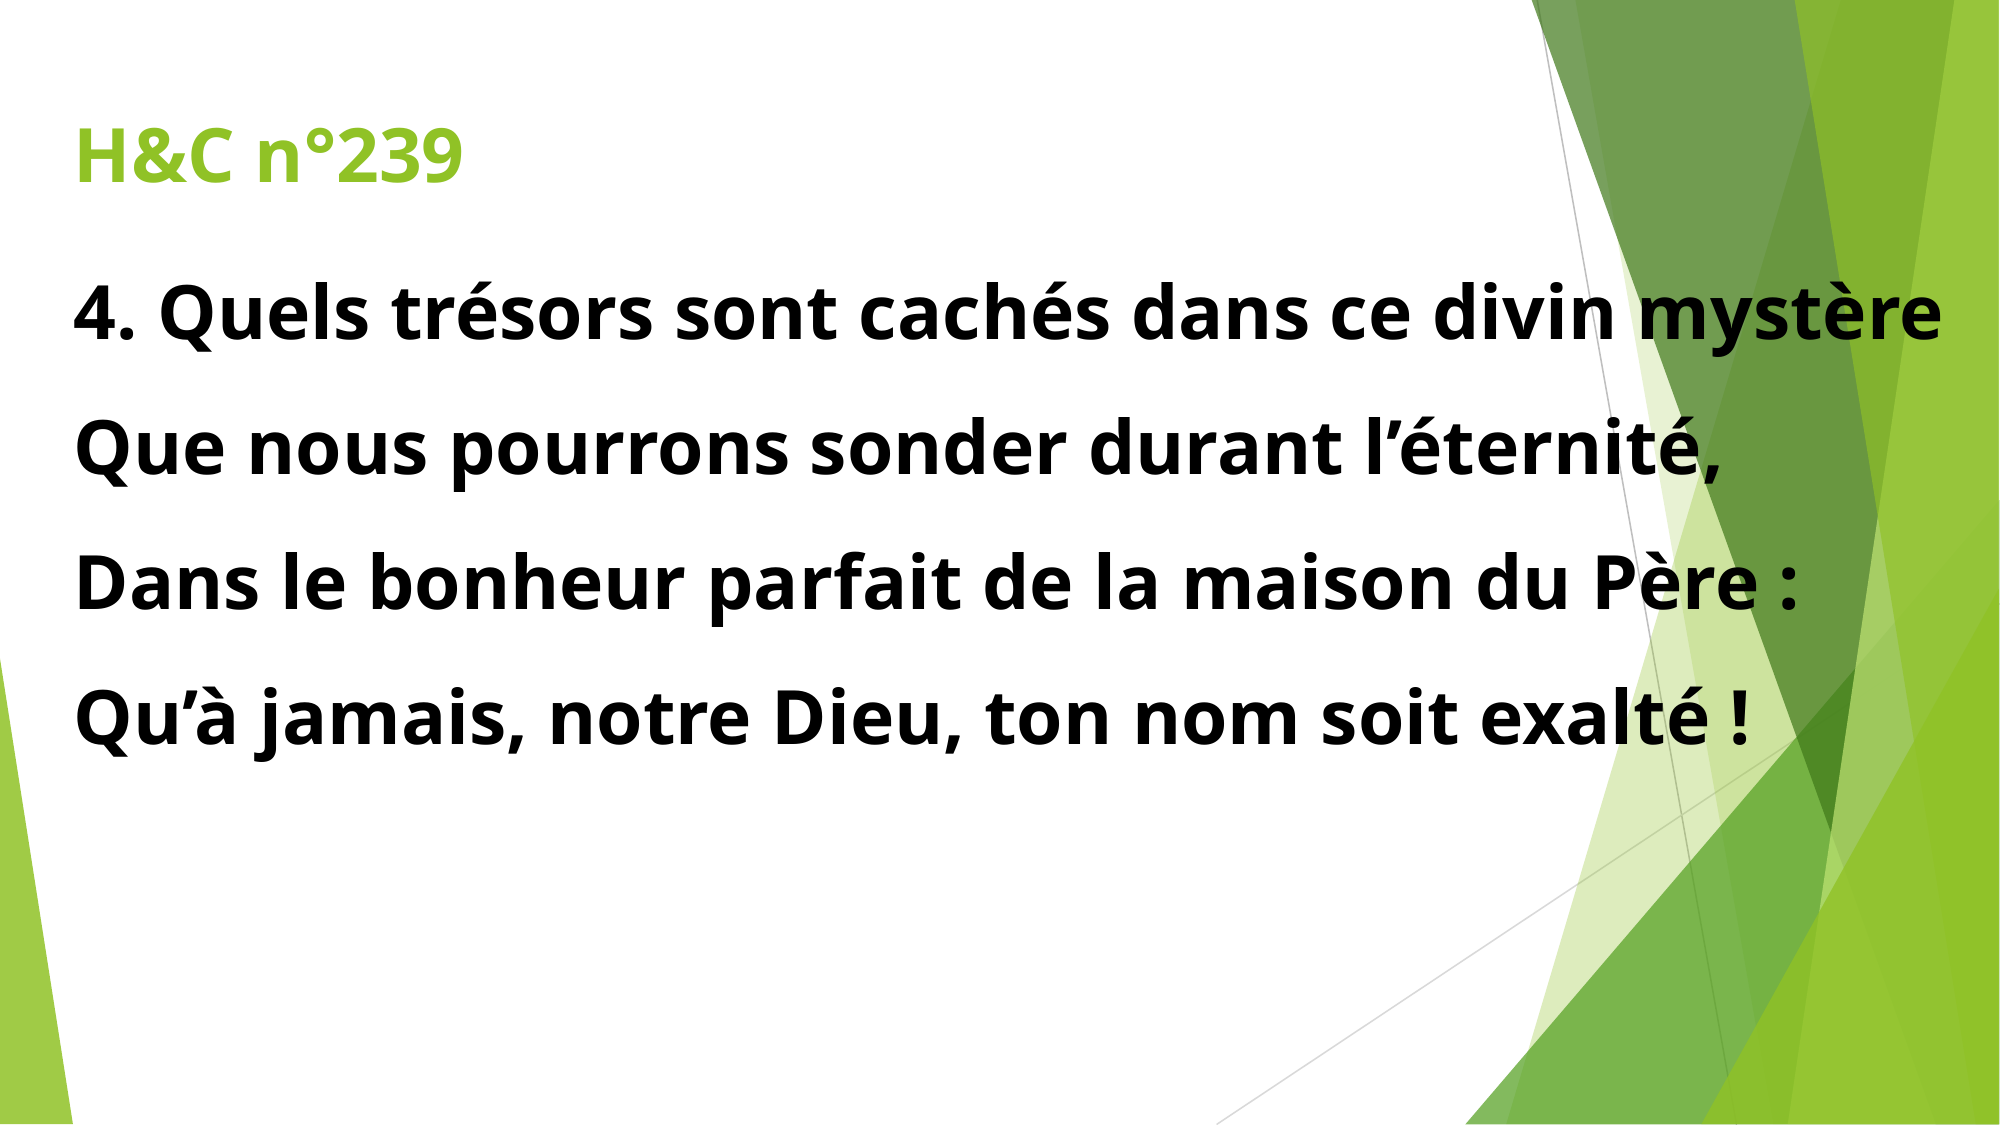

H&C n°239
4. Quels trésors sont cachés dans ce divin mystère
Que nous pourrons sonder durant l’éternité,
Dans le bonheur parfait de la maison du Père :
Qu’à jamais, notre Dieu, ton nom soit exalté !